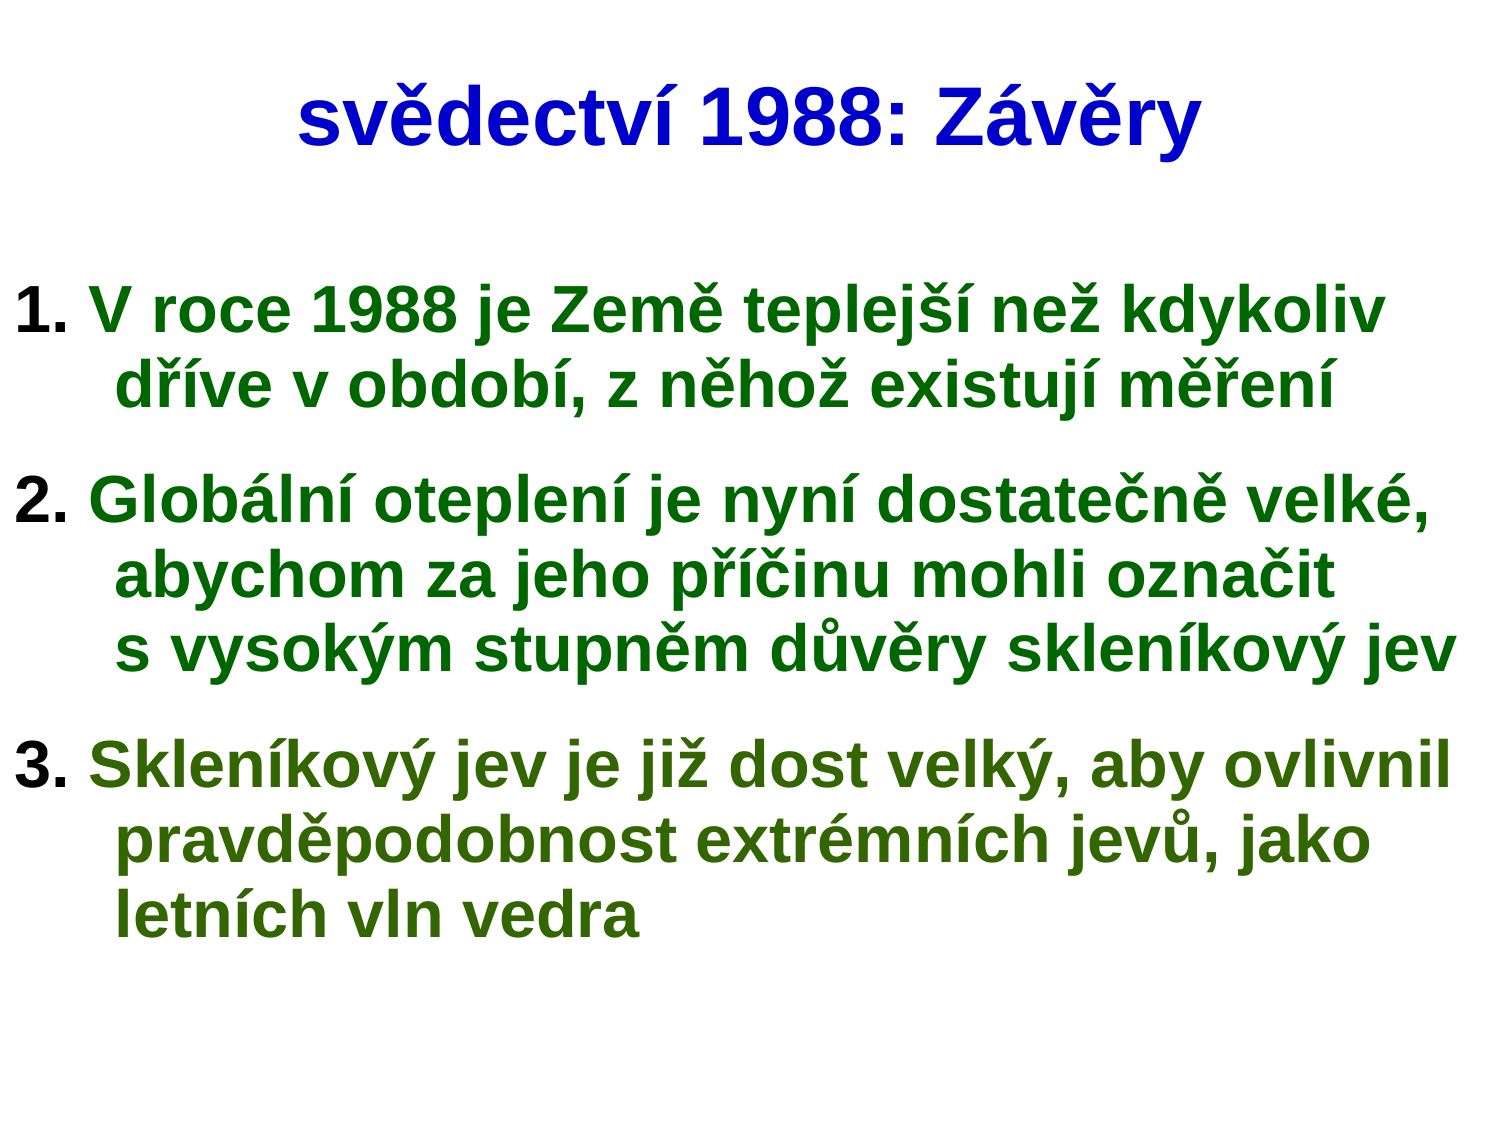

# svědectví 1988: Závěry
1. V roce 1988 je Země teplejší než kdykoliv dříve v období, z něhož existují měření
2. Globální oteplení je nyní dostatečně velké, abychom za jeho příčinu mohli označit s vysokým stupněm důvěry skleníkový jev
3. Skleníkový jev je již dost velký, aby ovlivnil pravděpodobnost extrémních jevů, jako letních vln vedra